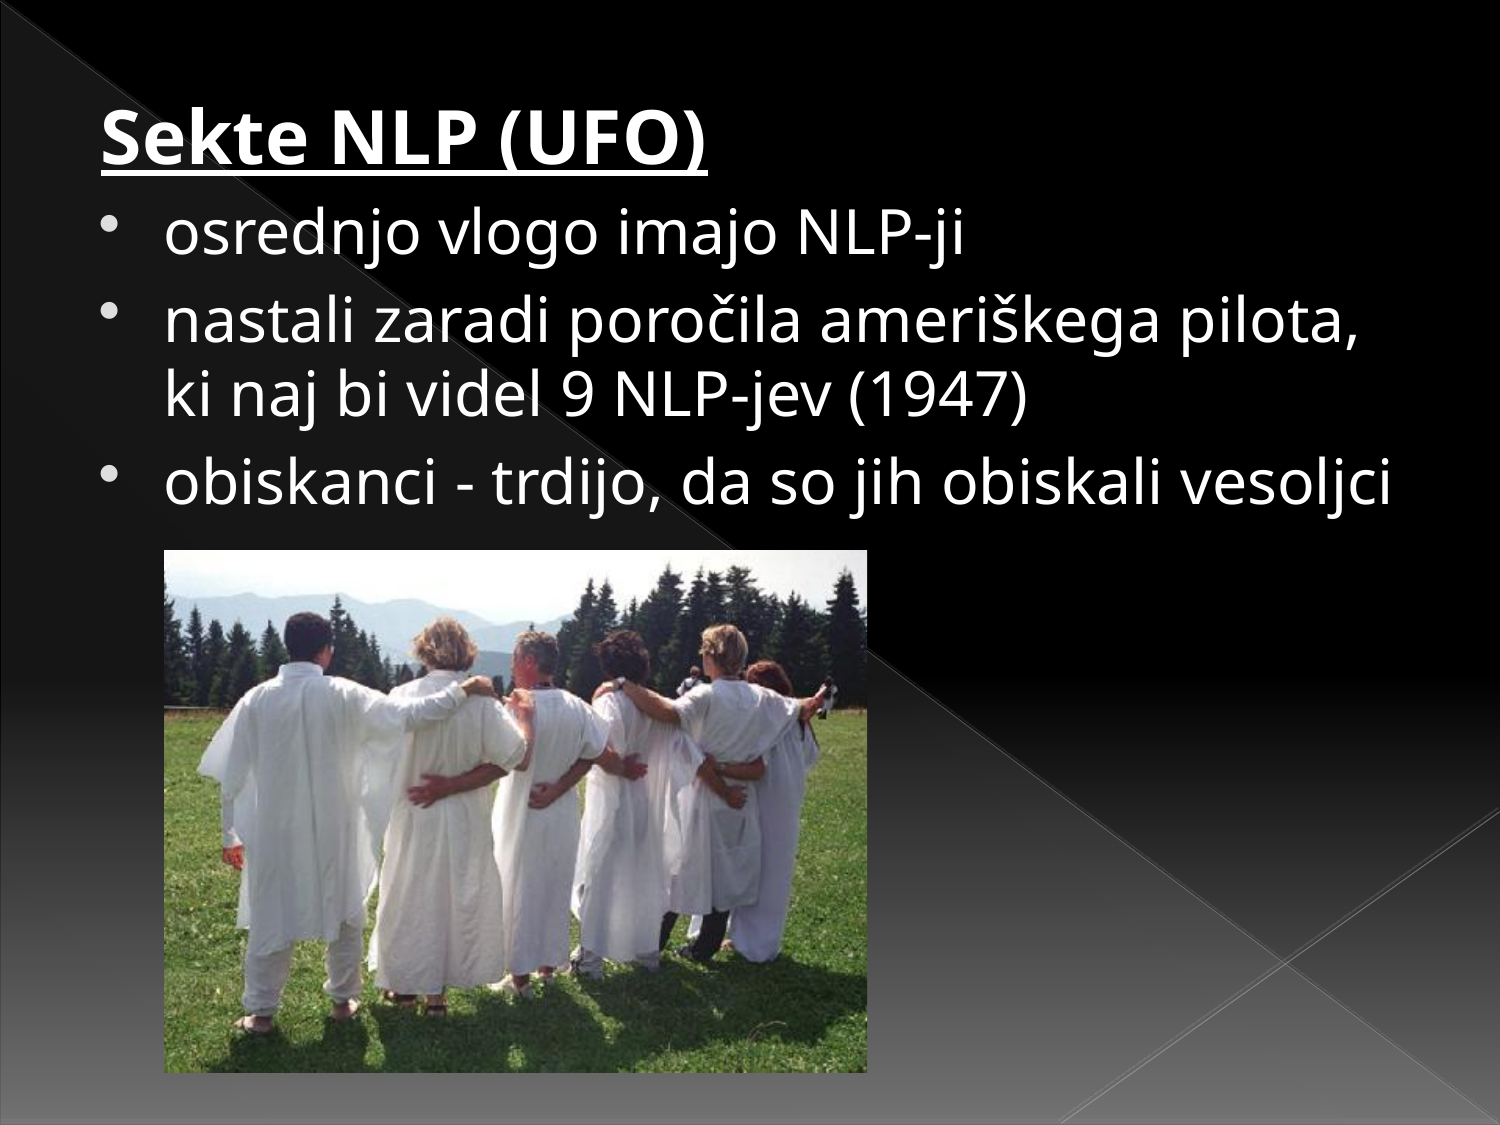

# Sekte NLP (UFO)
osrednjo vlogo imajo NLP-ji
nastali zaradi poročila ameriškega pilota, ki naj bi videl 9 NLP-jev (1947)
obiskanci - trdijo, da so jih obiskali vesoljci